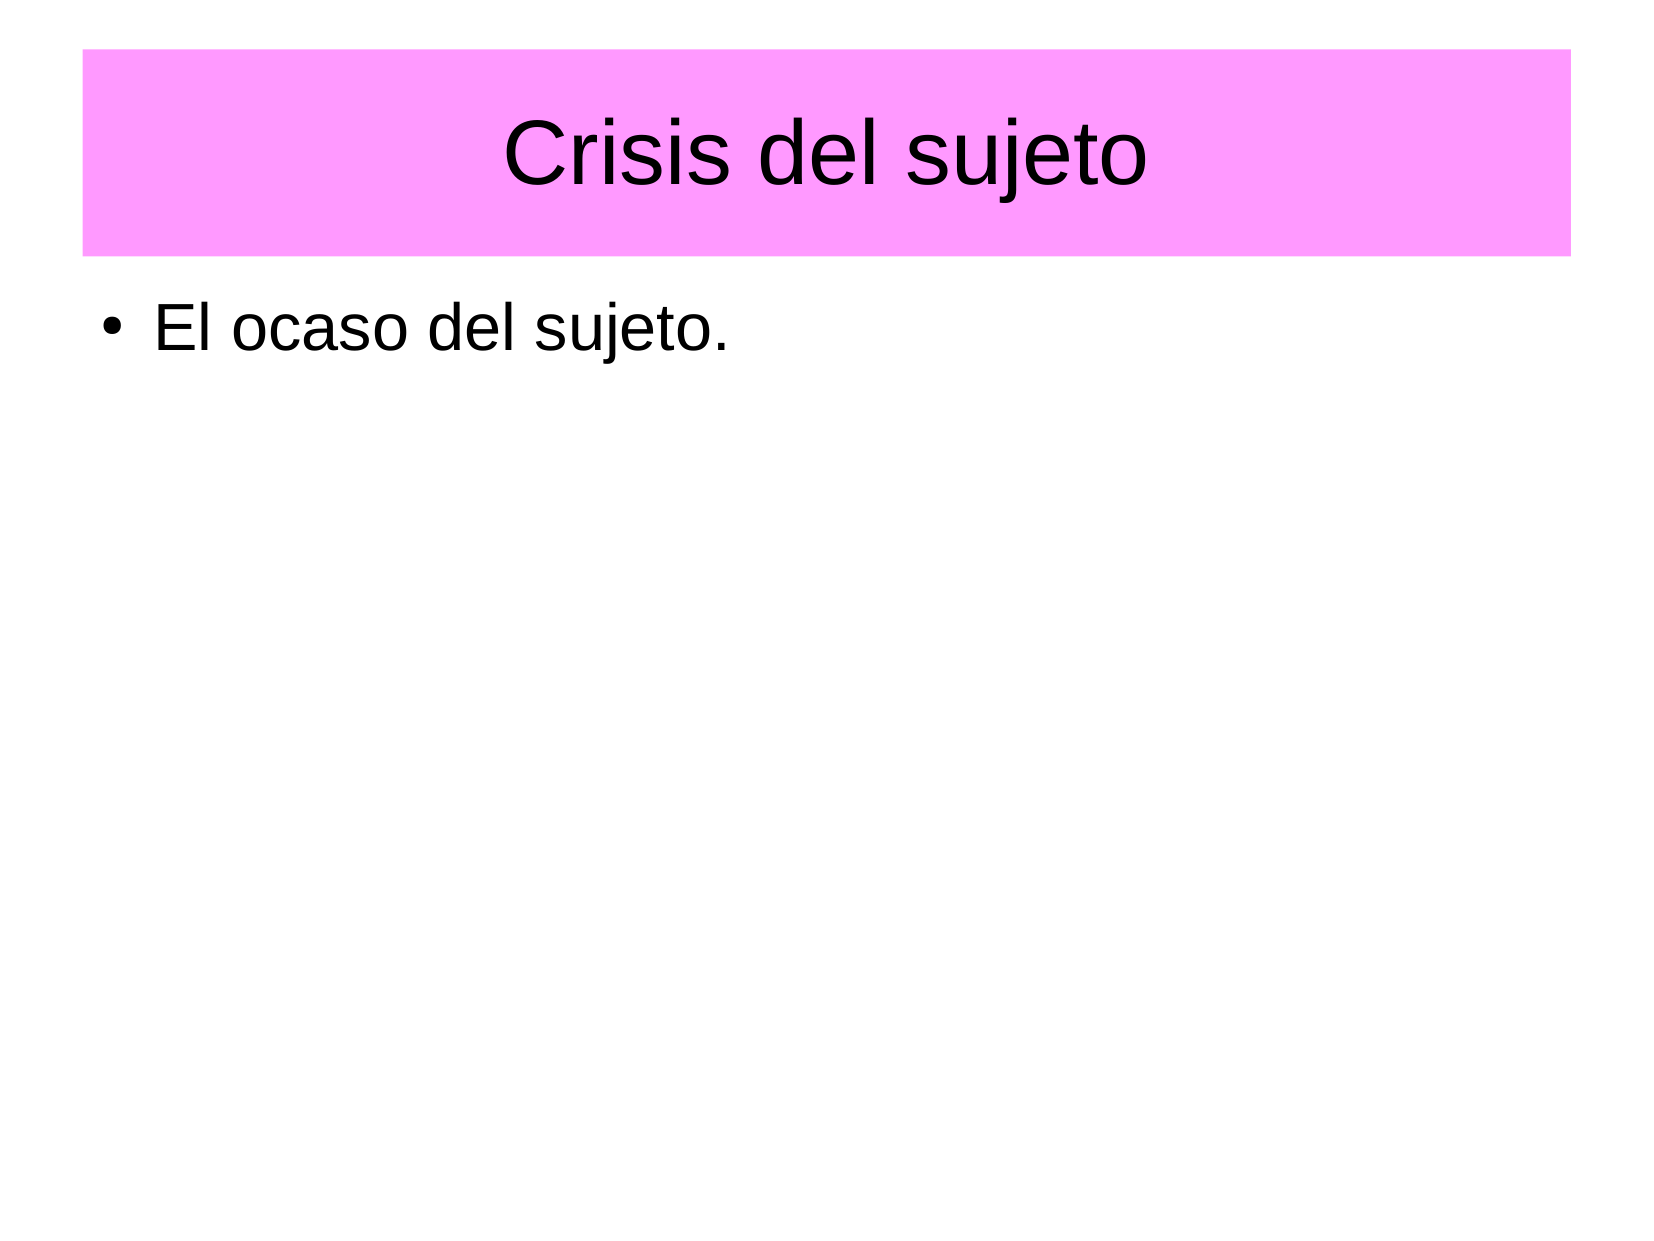

# Crisis del sujeto
El ocaso del sujeto.